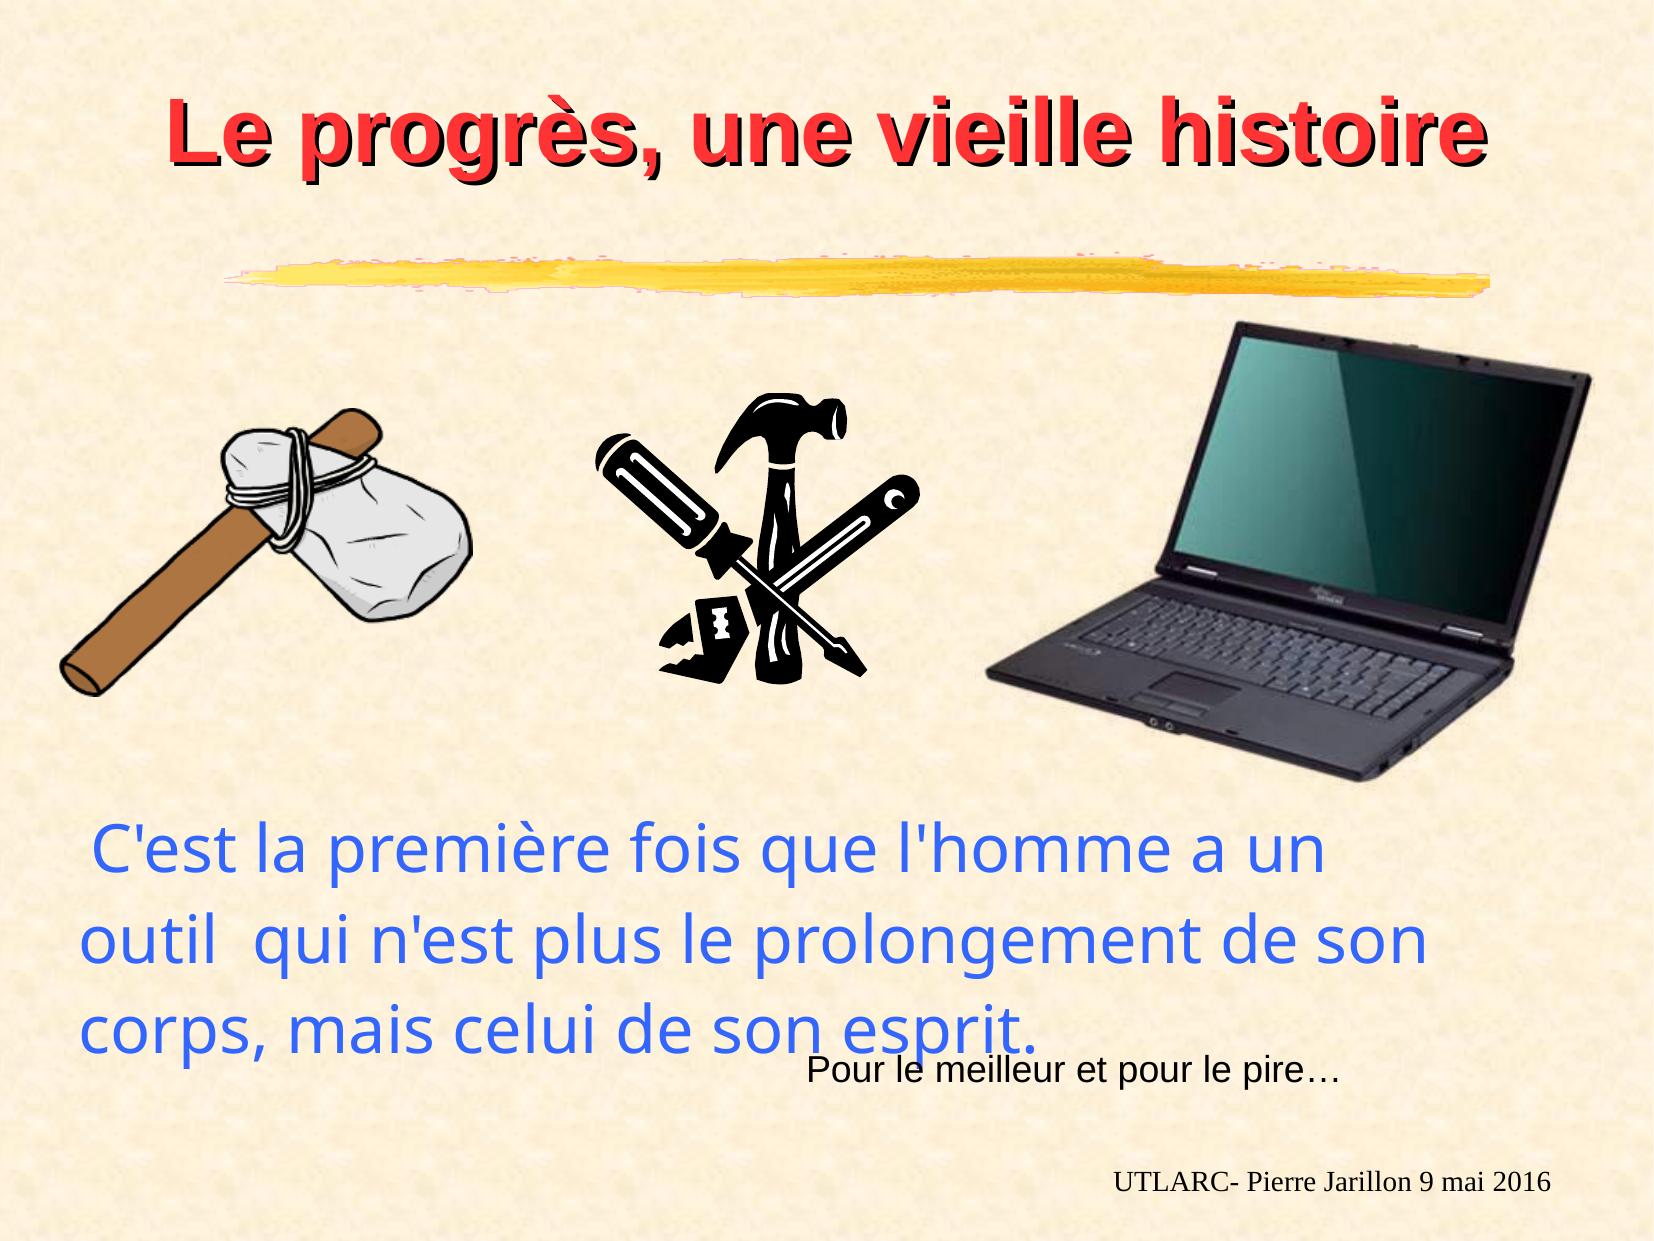

# Le progrès, une vieille histoire
C'est la première fois que l'homme a un outil qui n'est plus le prolongement de son corps, mais celui de son esprit.
Pour le meilleur et pour le pire…
UTLARC- Pierre Jarillon 9 mai 2016